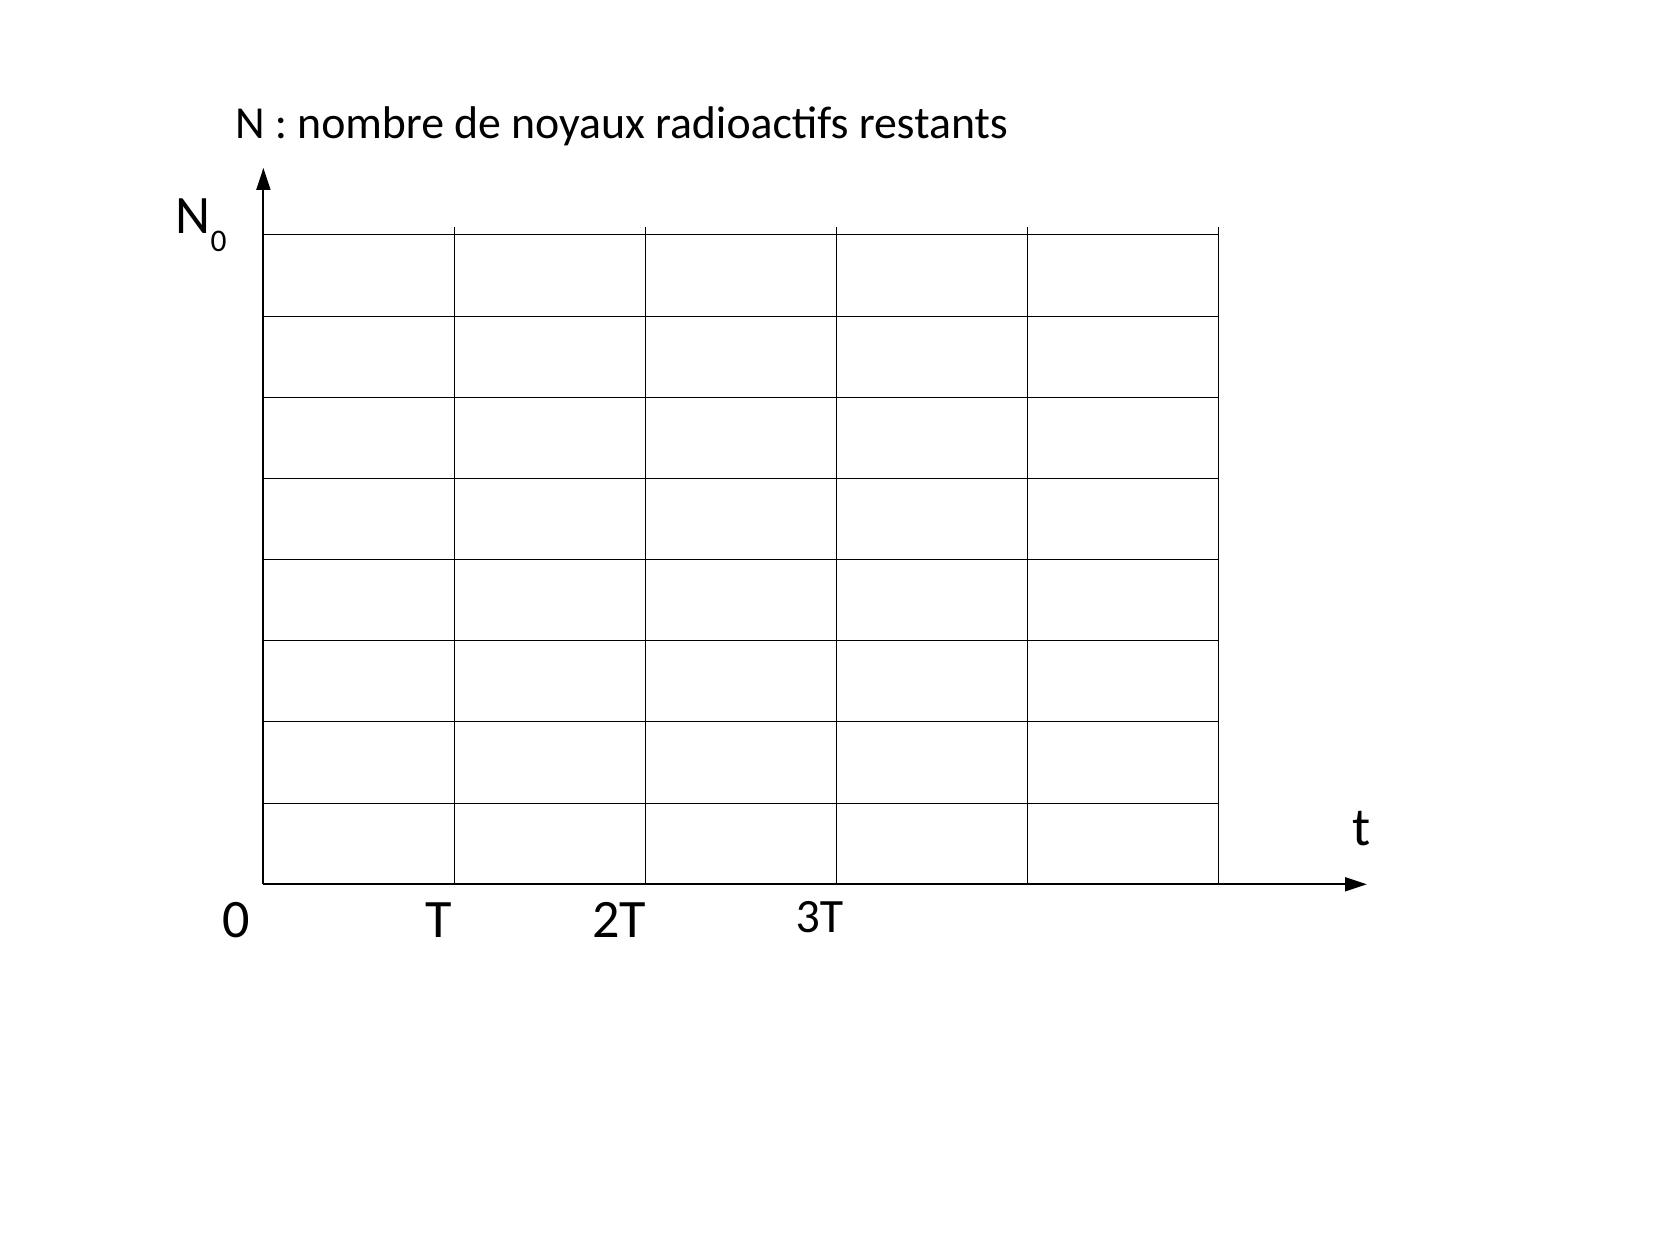

N : nombre de noyaux radioactifs restants
N0
t
T
0
2T
3T